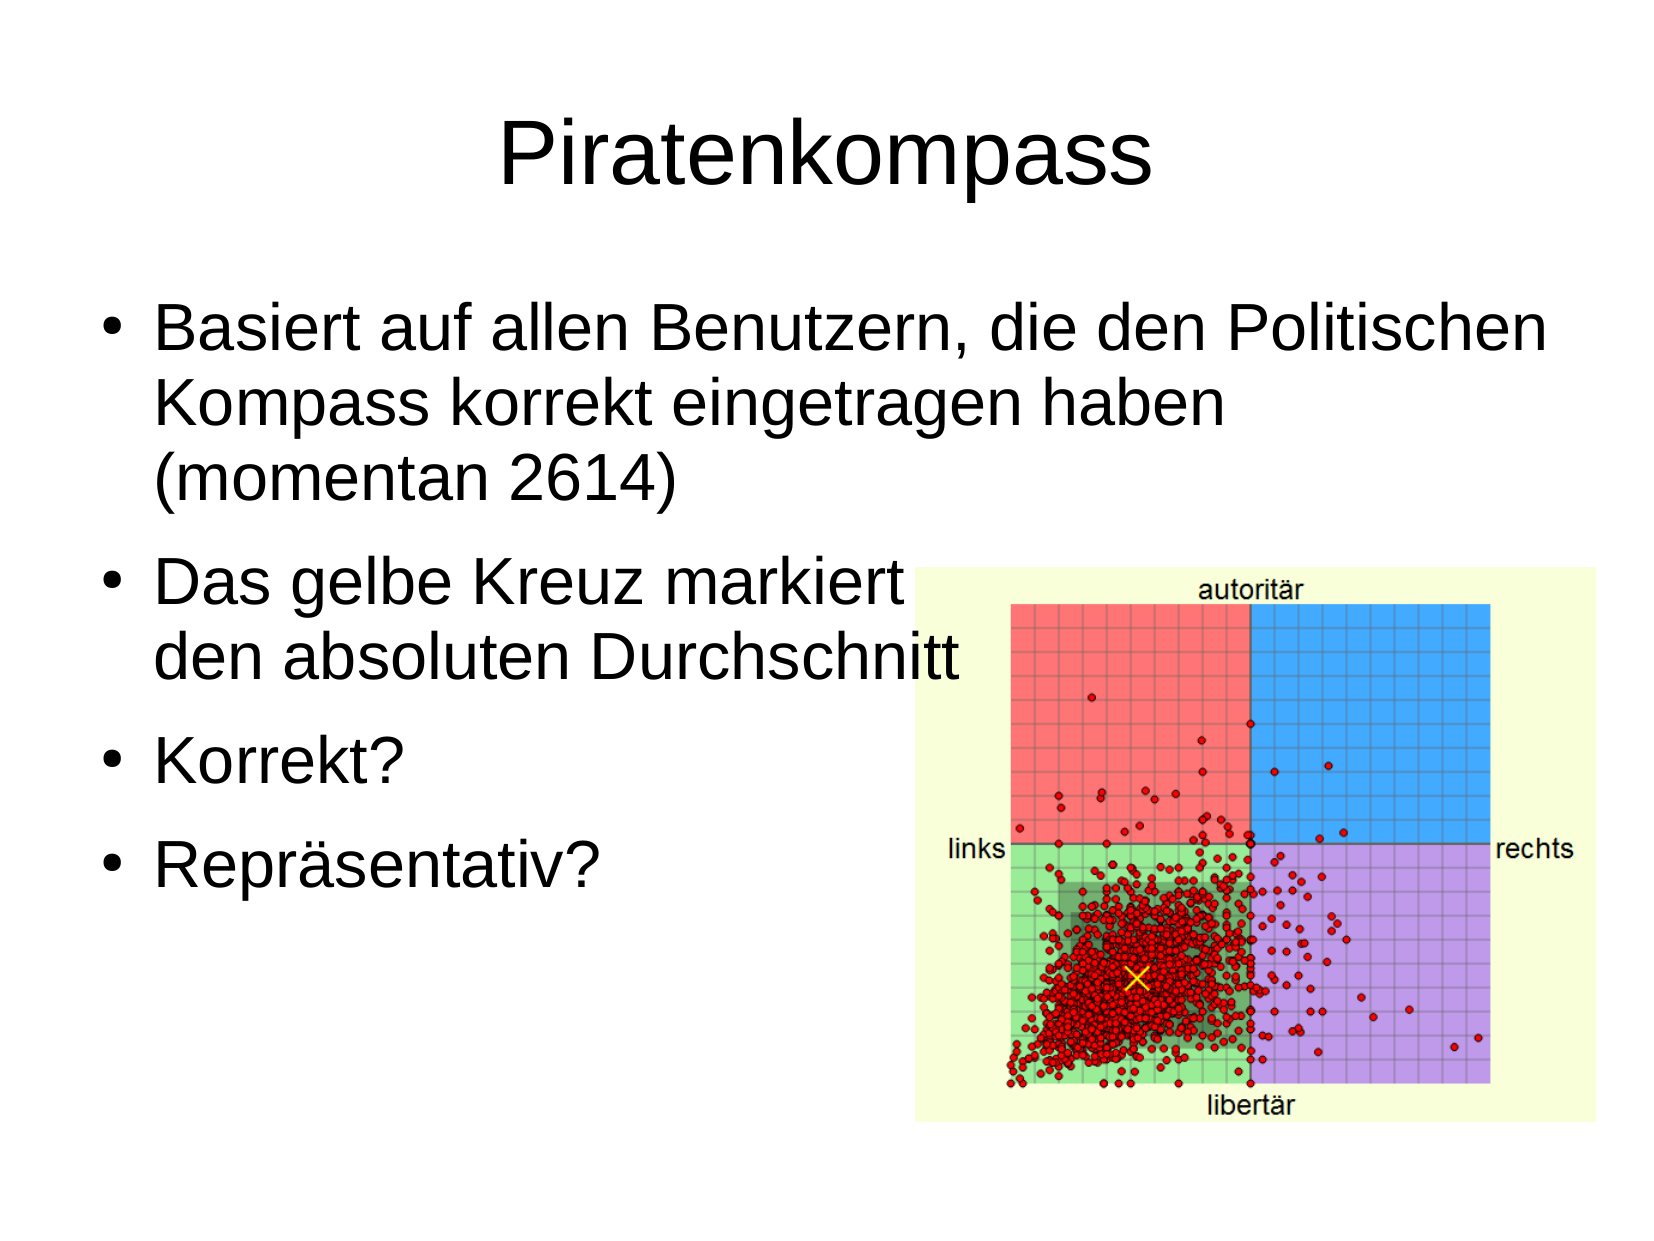

# Piratenkompass
Basiert auf allen Benutzern, die den Politischen Kompass korrekt eingetragen haben (momentan 2614)
Das gelbe Kreuz markiert
den absoluten Durchschnitt
Korrekt?
Repräsentativ?